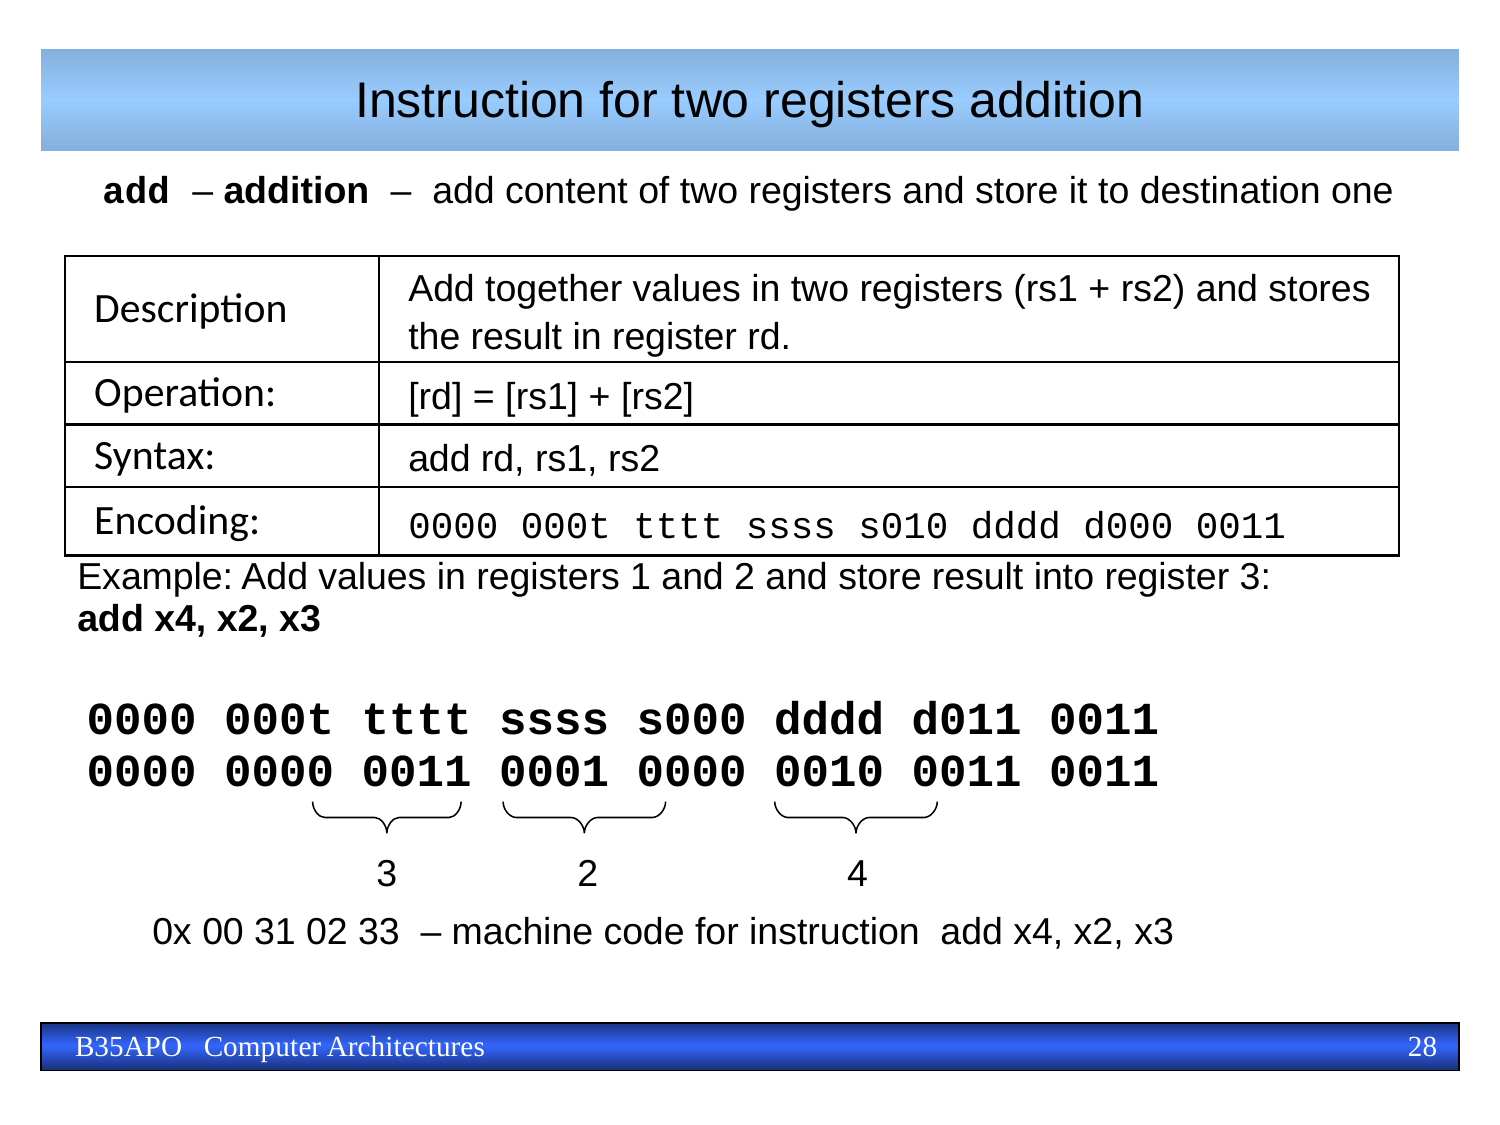

# Instruction for two registers addition
add – addition – add content of two registers and store it to destination one
| Description | Add together values in two registers (rs1 + rs2) and stores the result in register rd. |
| --- | --- |
| Operation: | [rd] = [rs1] + [rs2] |
| Syntax: | add rd, rs1, rs2 |
| Encoding: | 0000 000t tttt ssss s010 dddd d000 0011 |
Example: Add values in registers 1 and 2 and store result into register 3:
add x4, x2, x3
0000 000t tttt ssss s000 dddd d011 0011
0000 0000 0011 0001 0000 0010 0011 0011
3
2
4
0x 00 31 02 33 – machine code for instruction add x4, x2, x3
B35APO Computer Architectures
28